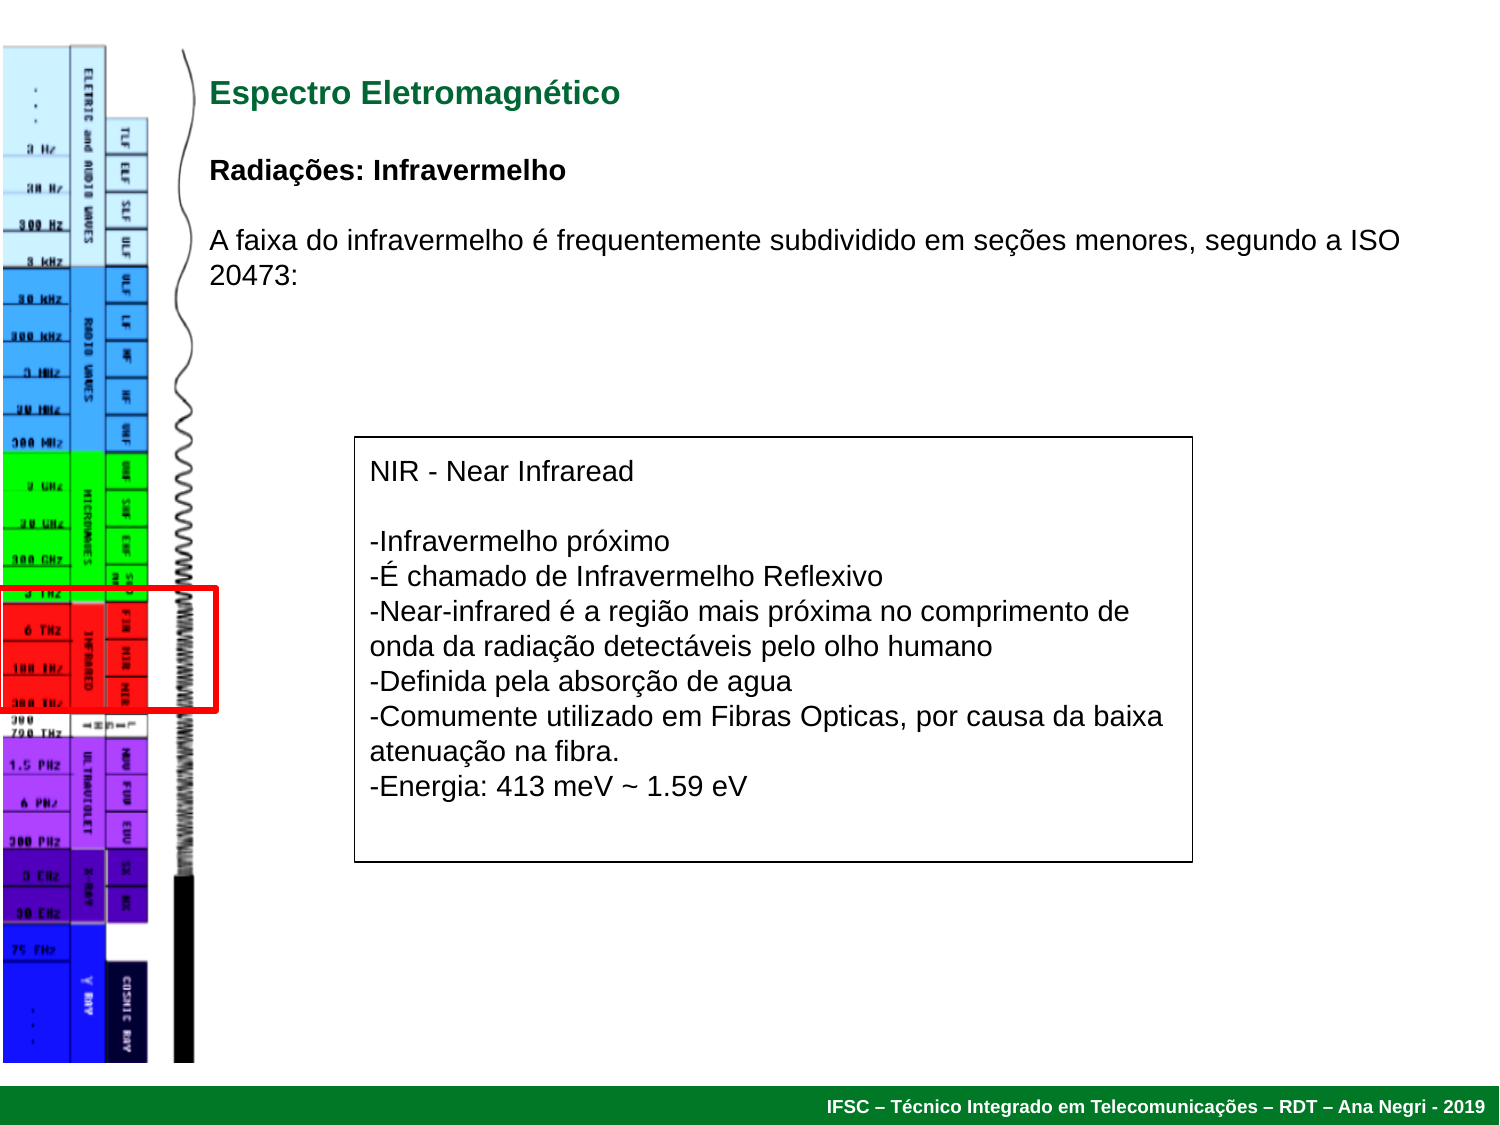

Espectro Eletromagnético
Radiações: Infravermelho
A faixa do infravermelho é frequentemente subdividido em seções menores, segundo a ISO 20473:
NIR - Near Infraread
-Infravermelho próximo
-É chamado de Infravermelho Reflexivo
-Near-infrared é a região mais próxima no comprimento de onda da radiação detectáveis ​​pelo olho humano
-Definida pela absorção de agua
-Comumente utilizado em Fibras Opticas, por causa da baixa atenuação na fibra.
-Energia: 413 meV ~ 1.59 eV
ção
IFSC – Técnico Integrado em Telecomunicações – RDT – Ana Negri - 2019